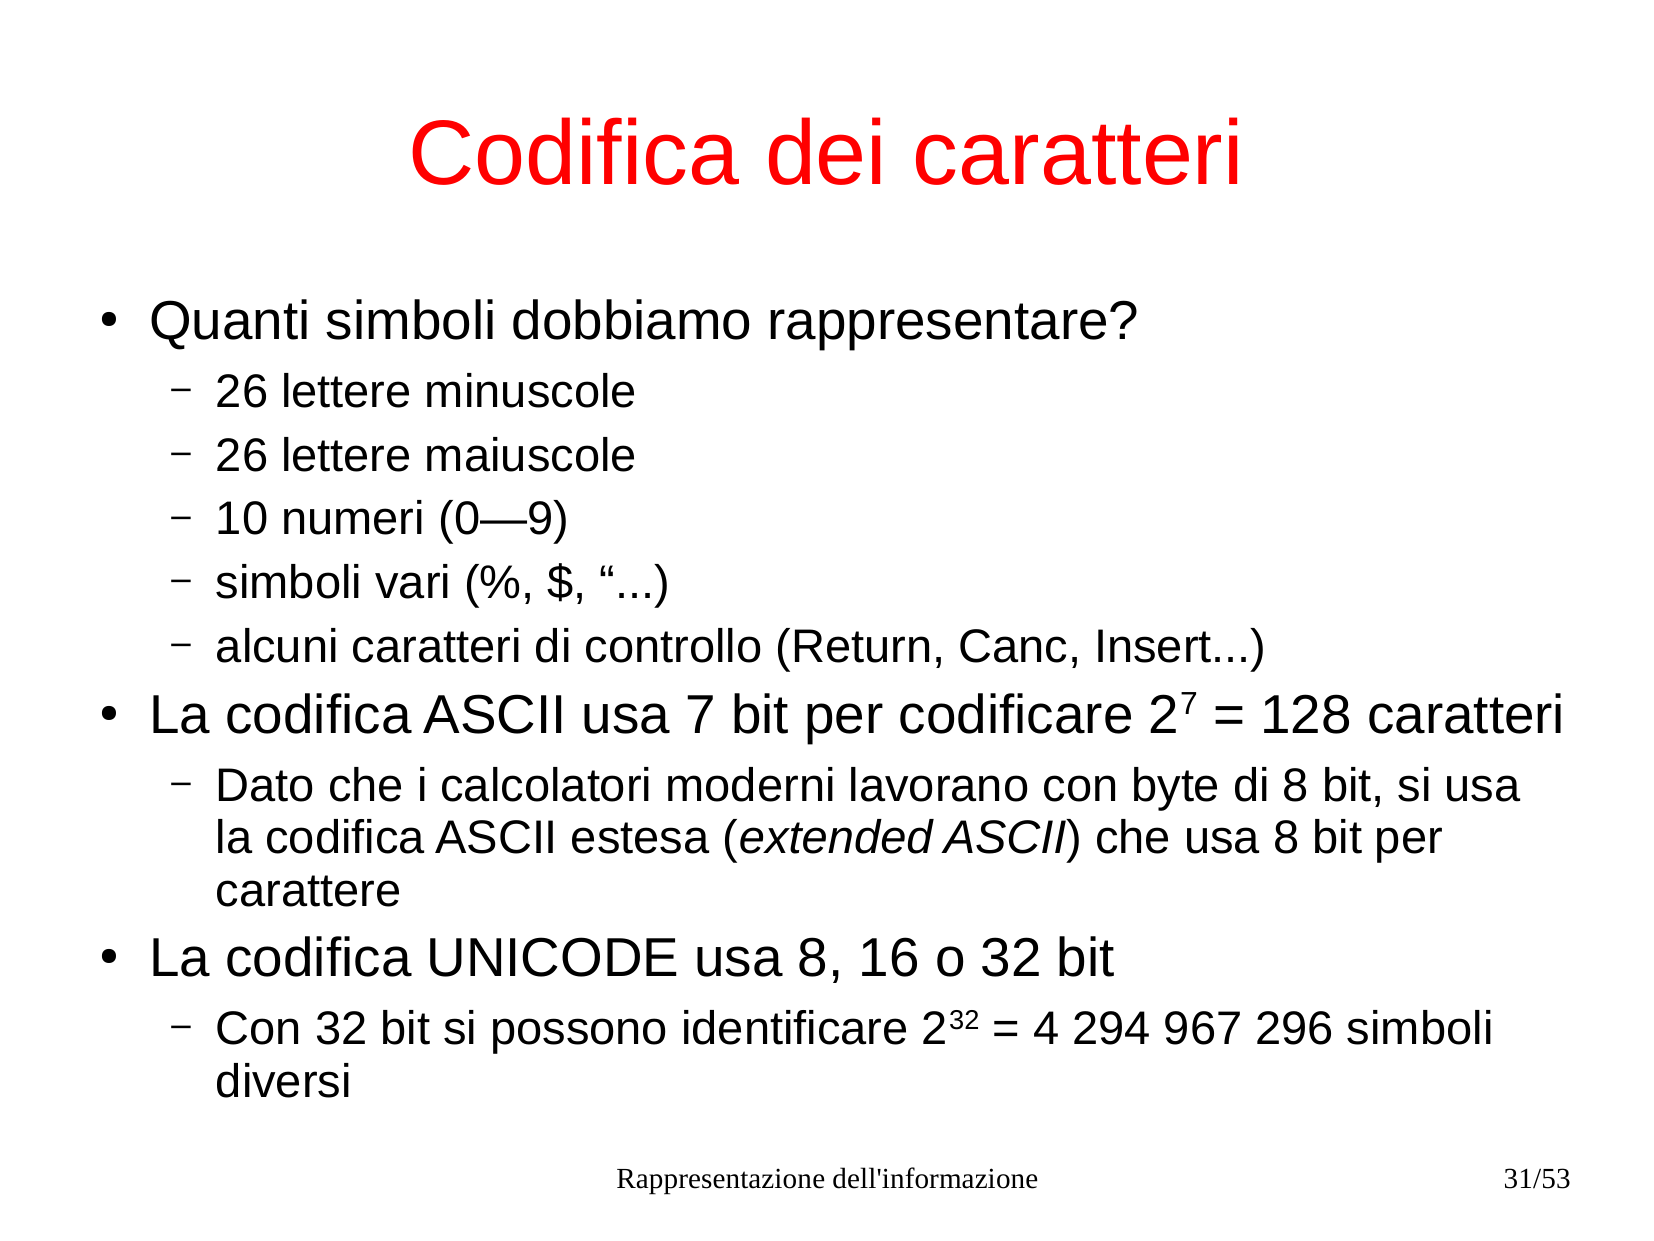

# Codifica dei caratteri
Quanti simboli dobbiamo rappresentare?
26 lettere minuscole
26 lettere maiuscole
10 numeri (0—9)
simboli vari (%, $, “...)
alcuni caratteri di controllo (Return, Canc, Insert...)
La codifica ASCII usa 7 bit per codificare 27 = 128 caratteri
Dato che i calcolatori moderni lavorano con byte di 8 bit, si usa la codifica ASCII estesa (extended ASCII) che usa 8 bit per carattere
La codifica UNICODE usa 8, 16 o 32 bit
Con 32 bit si possono identificare 232 = 4 294 967 296 simboli diversi
Rappresentazione dell'informazione
31